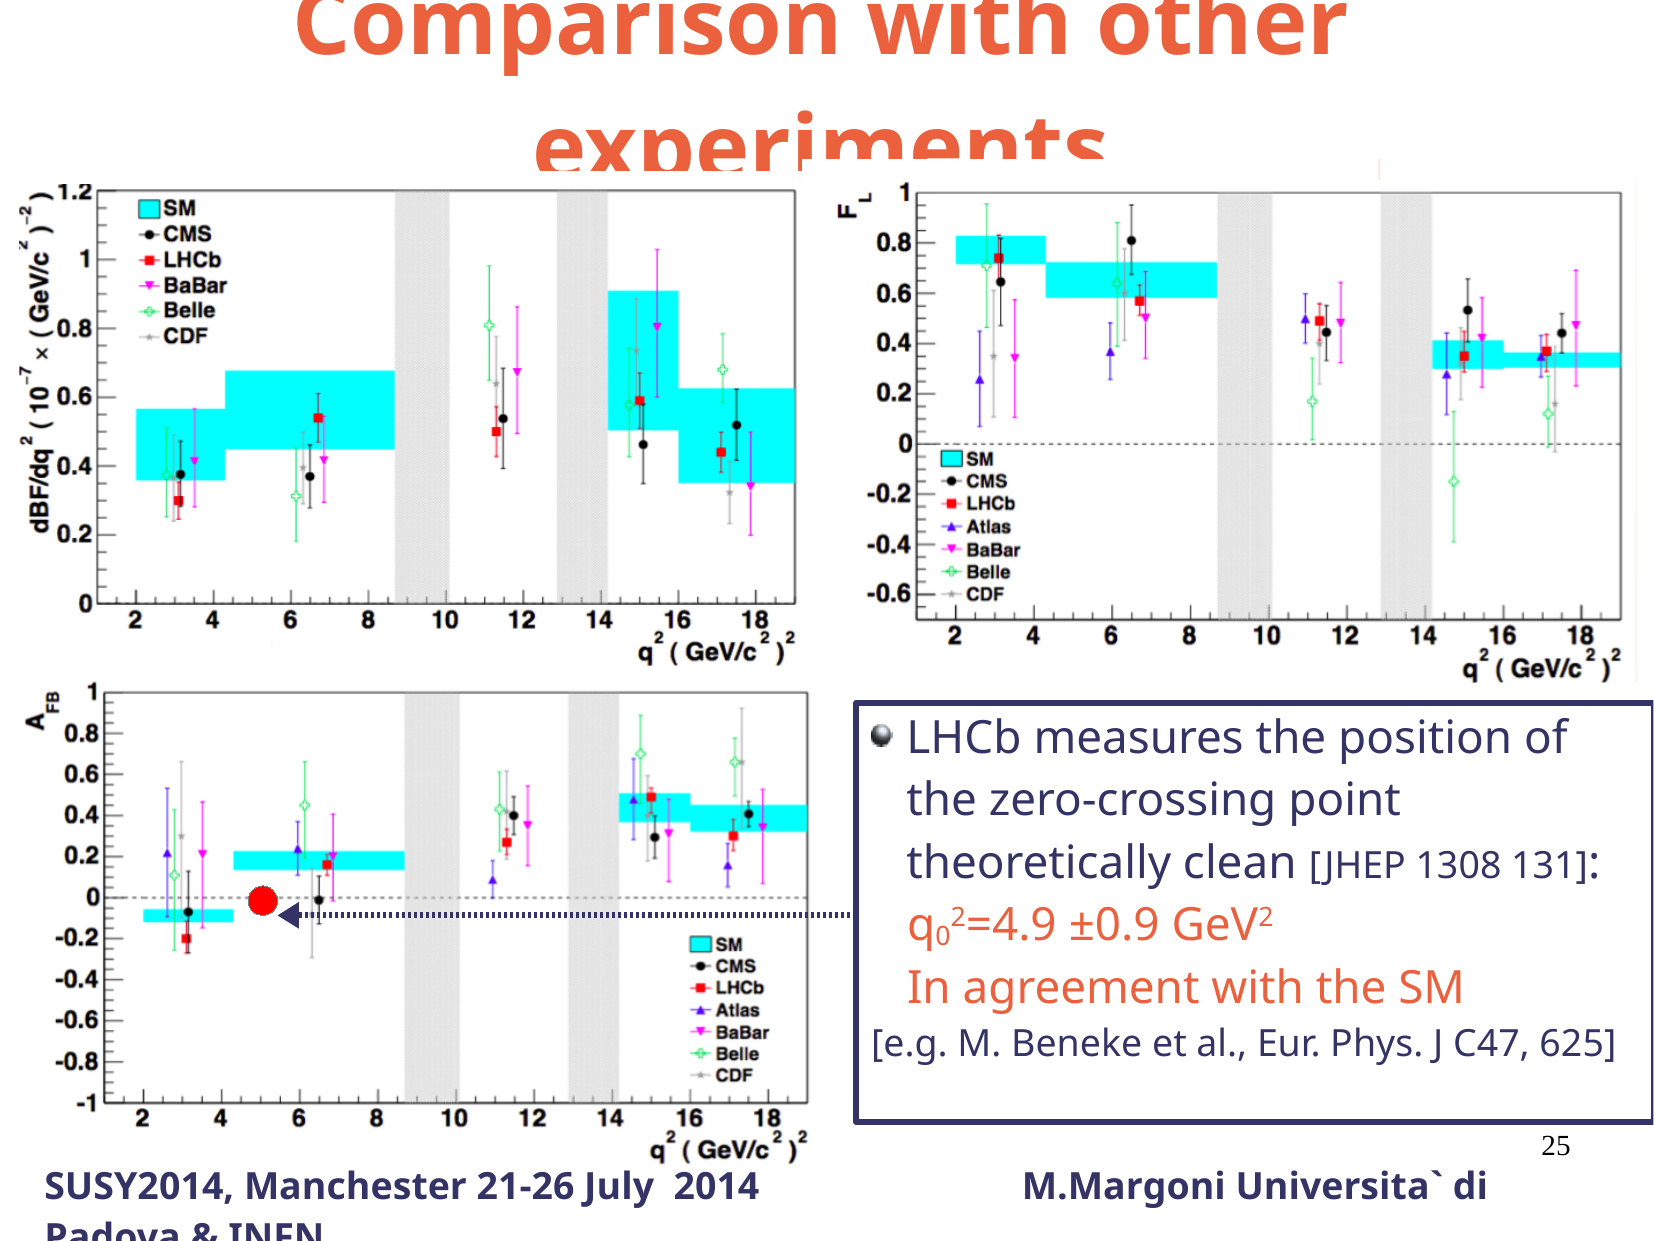

# Comparison with other experiments
LHCb measures the position of the zero-crossing point theoretically clean [JHEP 1308 131]:
 q02=4.9 ±0.9 GeV2
 In agreement with the SM
[e.g. M. Beneke et al., Eur. Phys. J C47, 625]
25
SUSY2014, Manchester 21-26 July 2014 M.Margoni Universita` di Padova & INFN